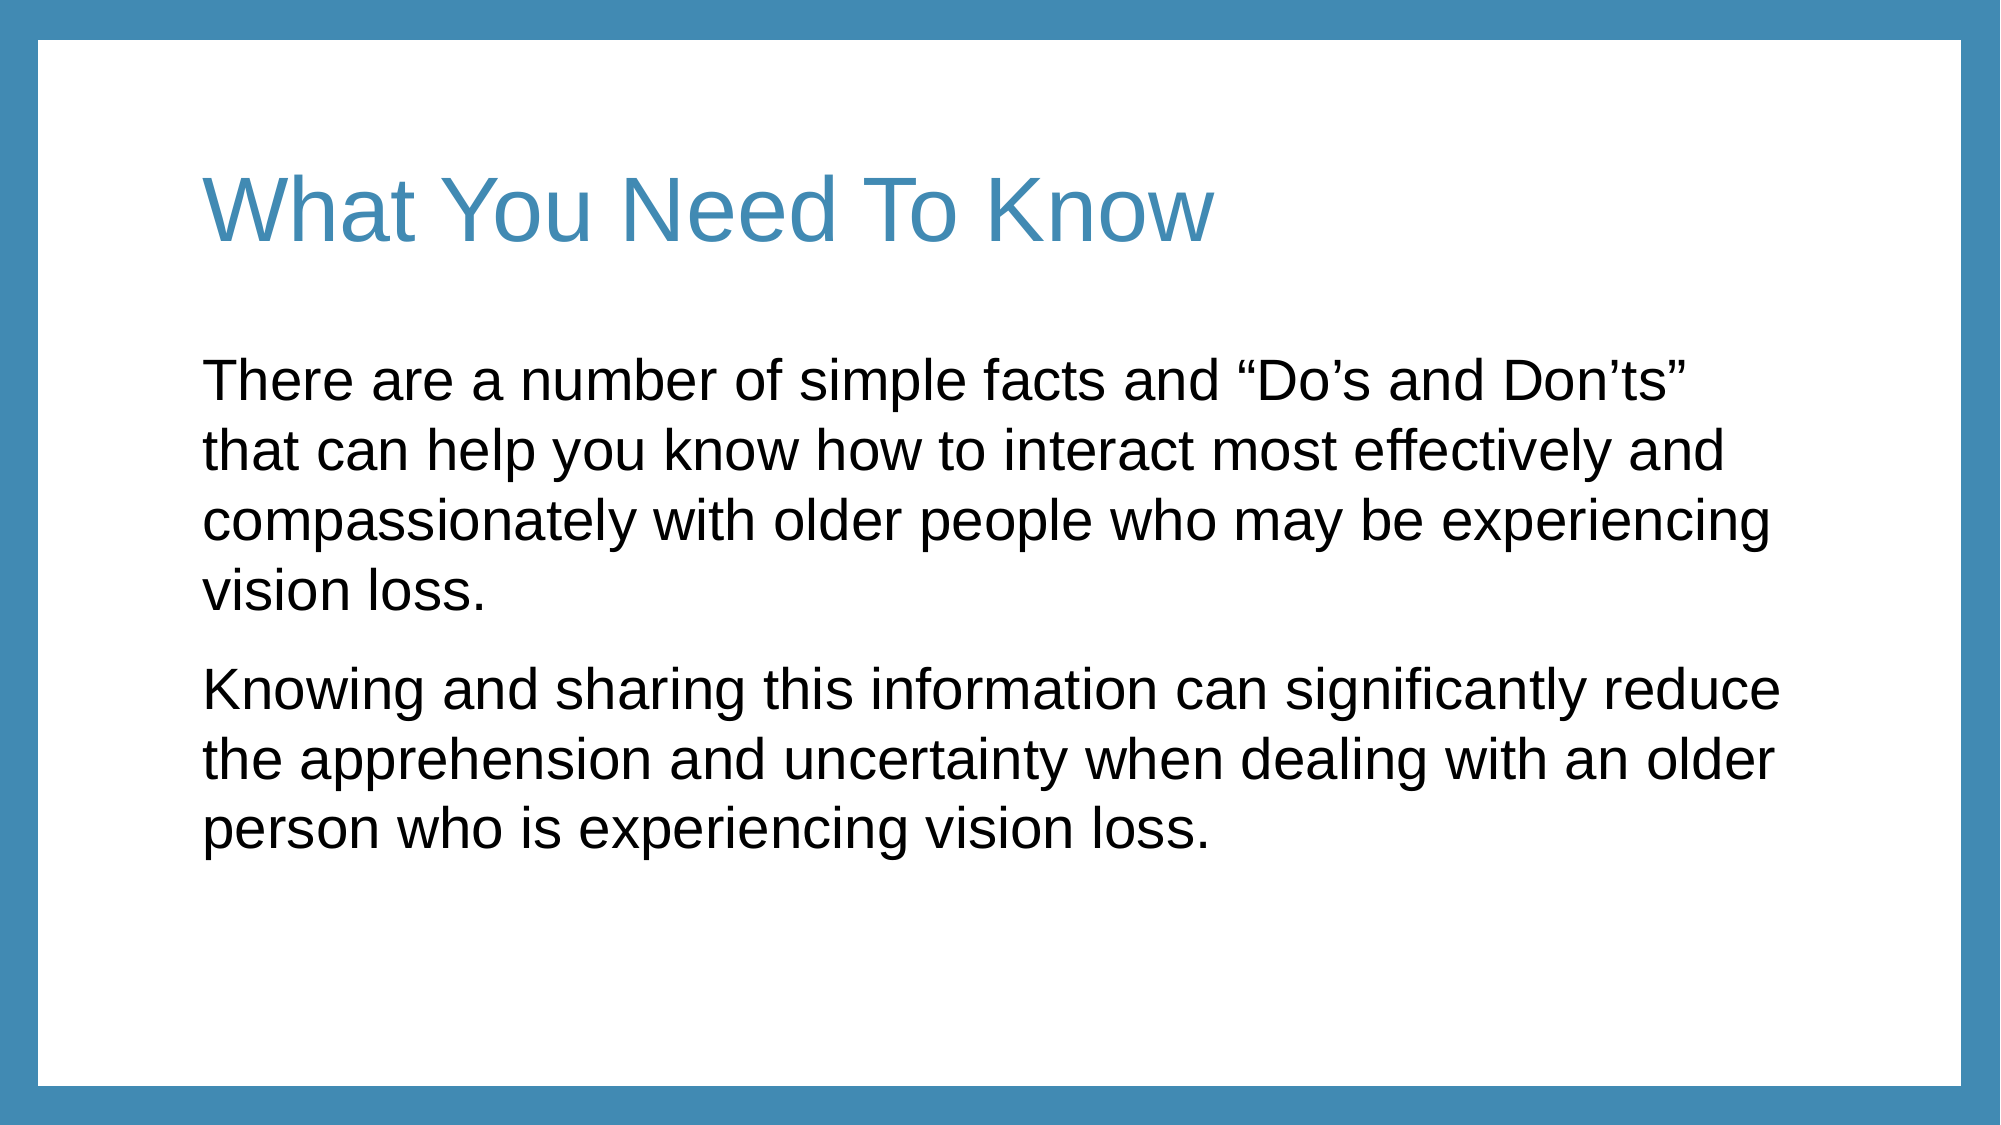

# What You Need To Know
There are a number of simple facts and “Do’s and Don’ts” that can help you know how to interact most effectively and compassionately with older people who may be experiencing vision loss.
Knowing and sharing this information can significantly reduce the apprehension and uncertainty when dealing with an older person who is experiencing vision loss.